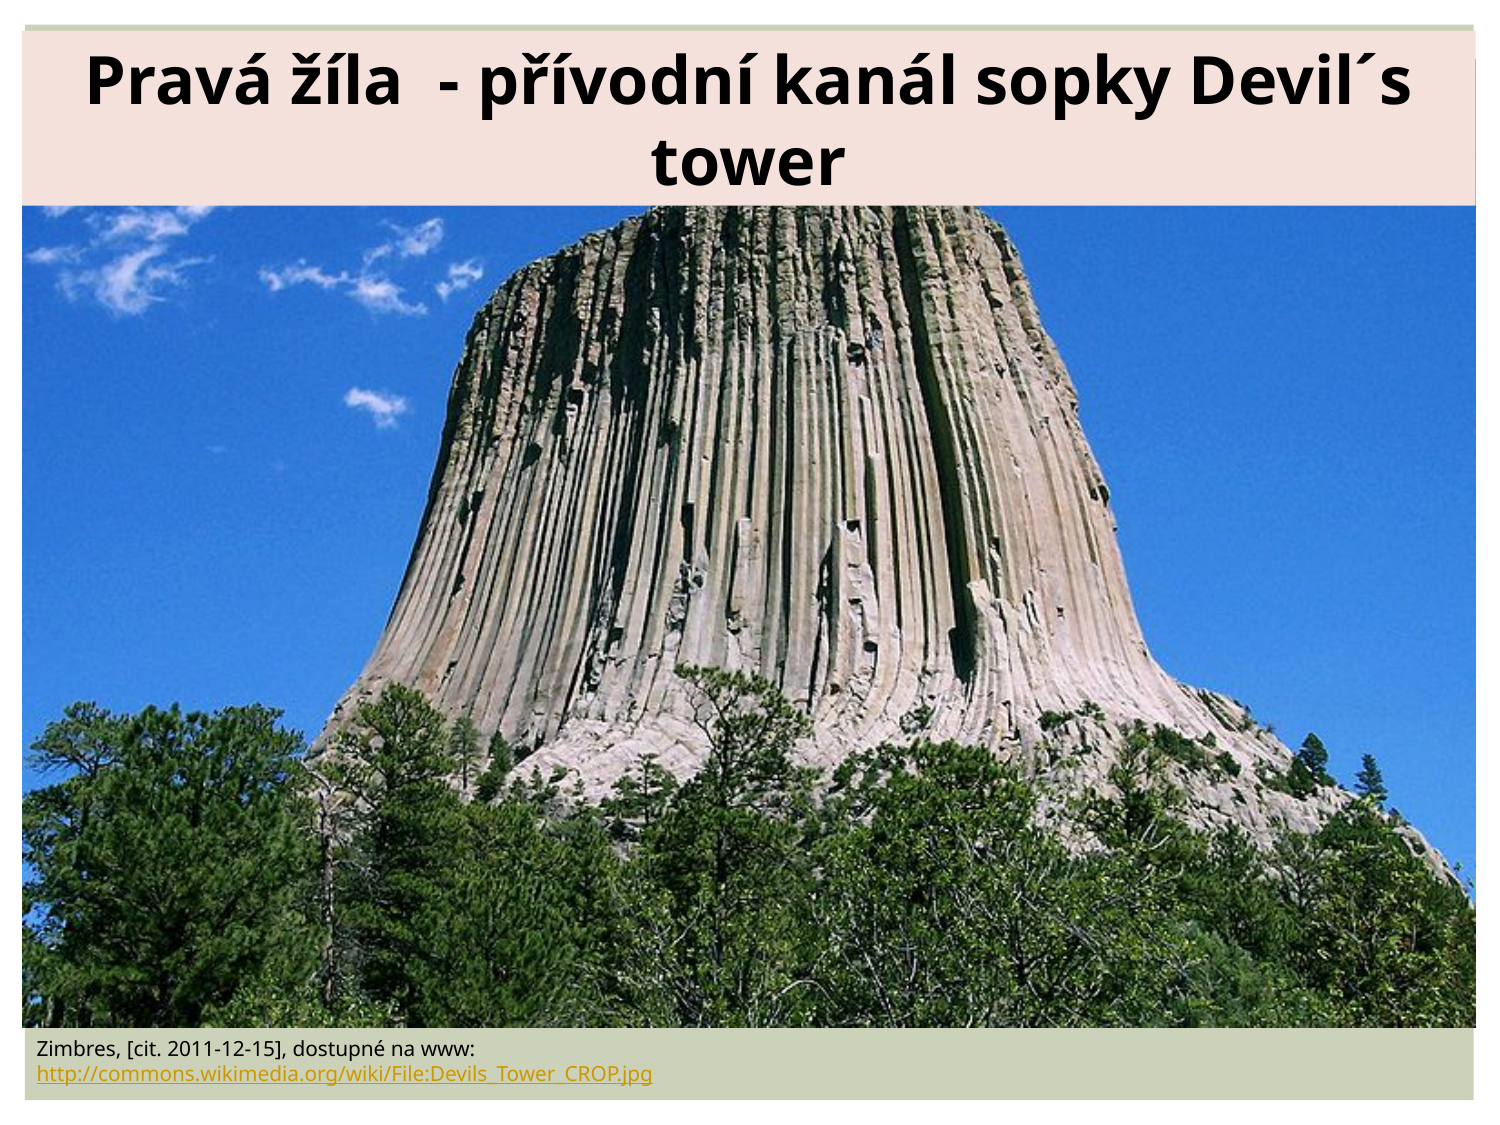

Pravá žíla - přívodní kanál sopky Devil´s tower
Zimbres, [cit. 2011-12-15], dostupné na www:
http://commons.wikimedia.org/wiki/File:Devils_Tower_CROP.jpg